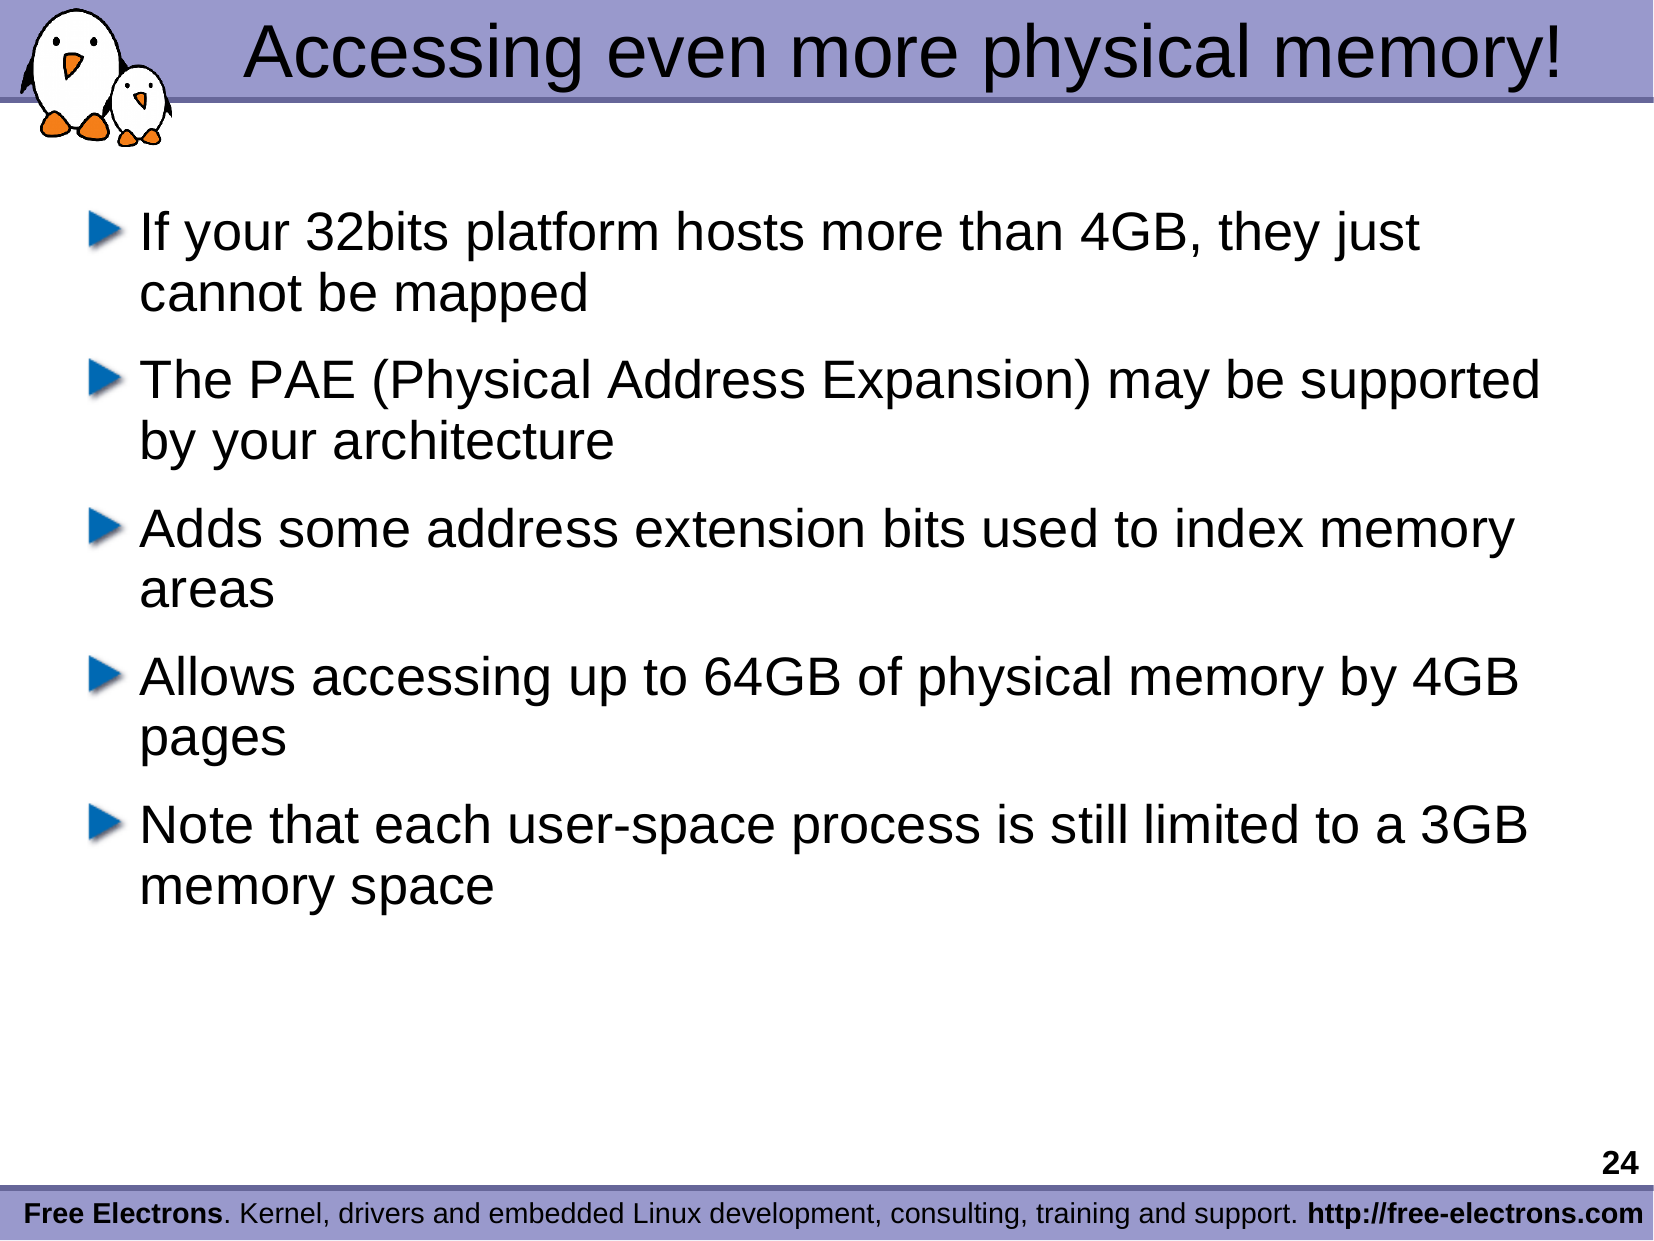

# Accessing even more physical memory!
If your 32bits platform hosts more than 4GB, they just cannot be mapped
The PAE (Physical Address Expansion) may be supported by your architecture
Adds some address extension bits used to index memory areas
Allows accessing up to 64GB of physical memory by 4GB pages
Note that each user-space process is still limited to a 3GB memory space